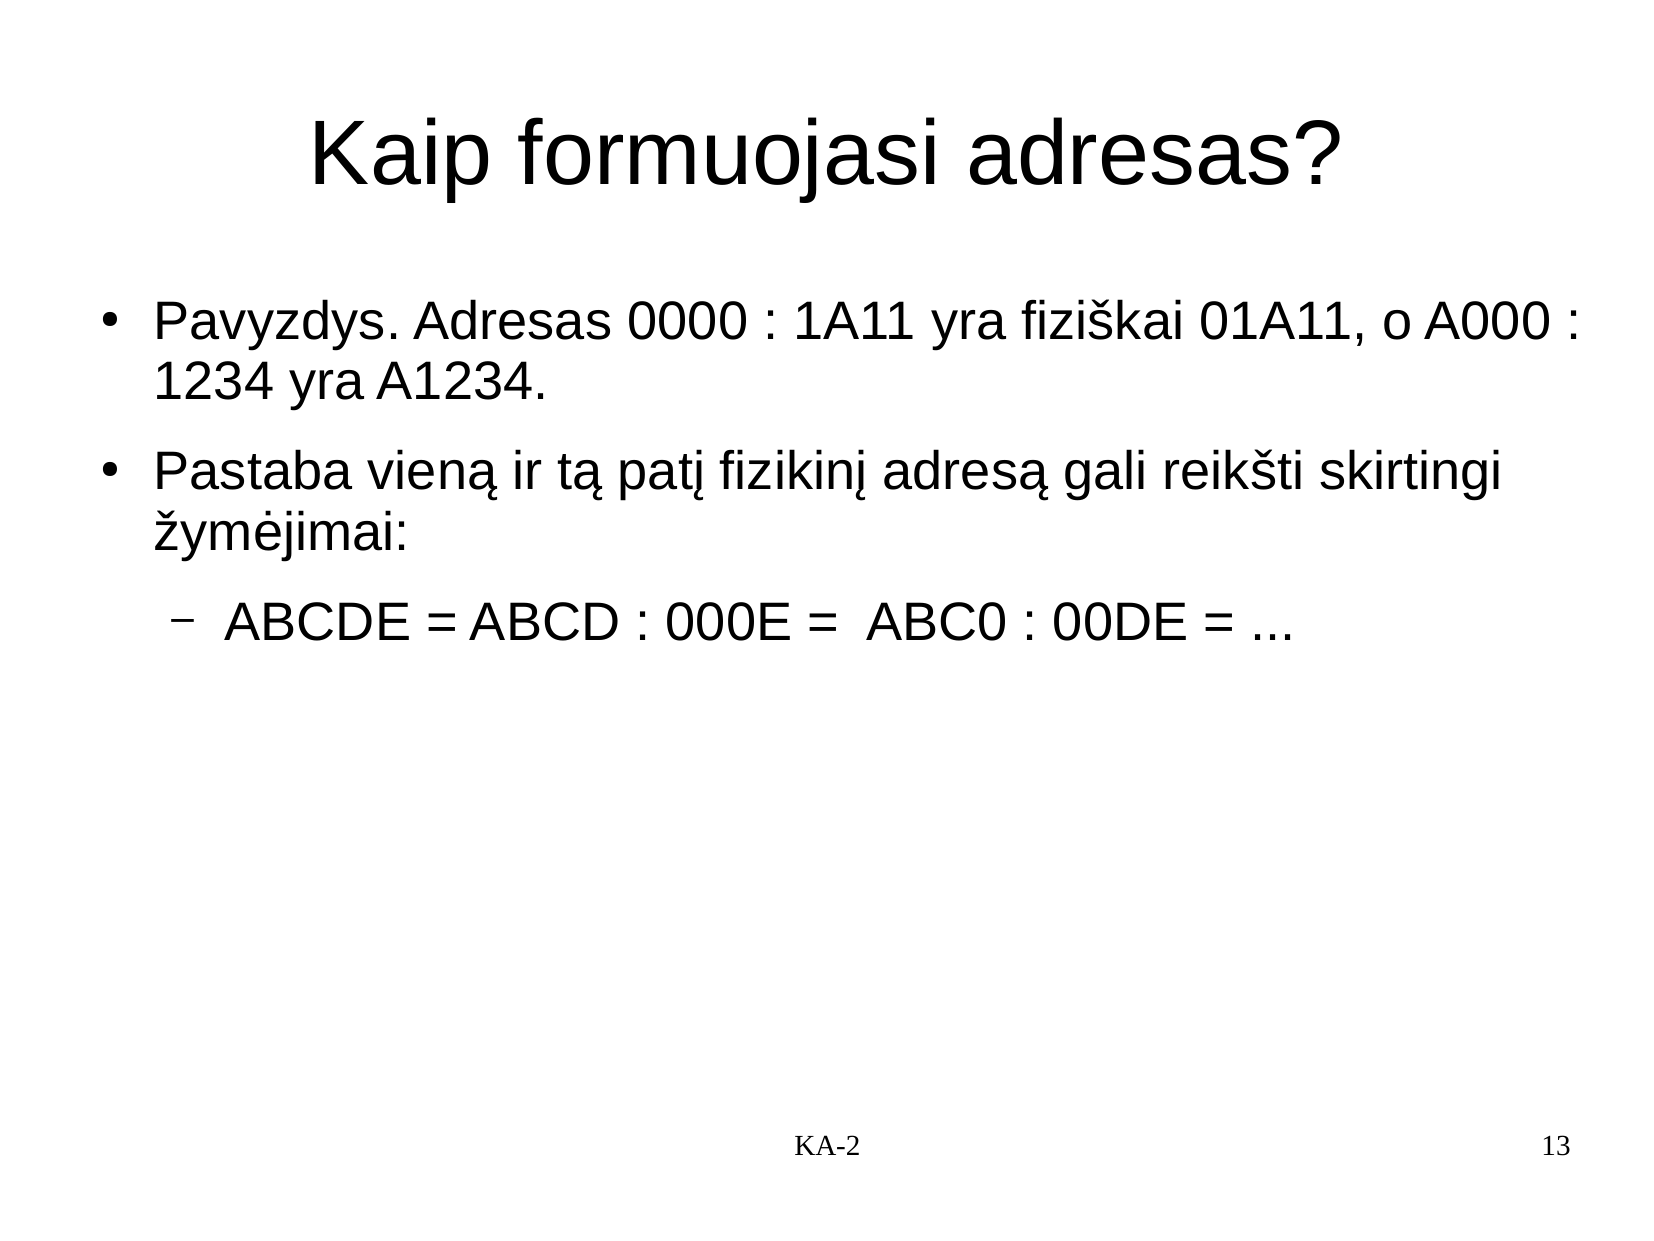

# Kaip formuojasi adresas?
Pavyzdys. Adresas 0000 : 1A11 yra fiziškai 01A11, o A000 : 1234 yra A1234.
Pastaba vieną ir tą patį fizikinį adresą gali reikšti skirtingi žymėjimai:
ABCDE = ABCD : 000E = ABC0 : 00DE = ...
KA-2
13